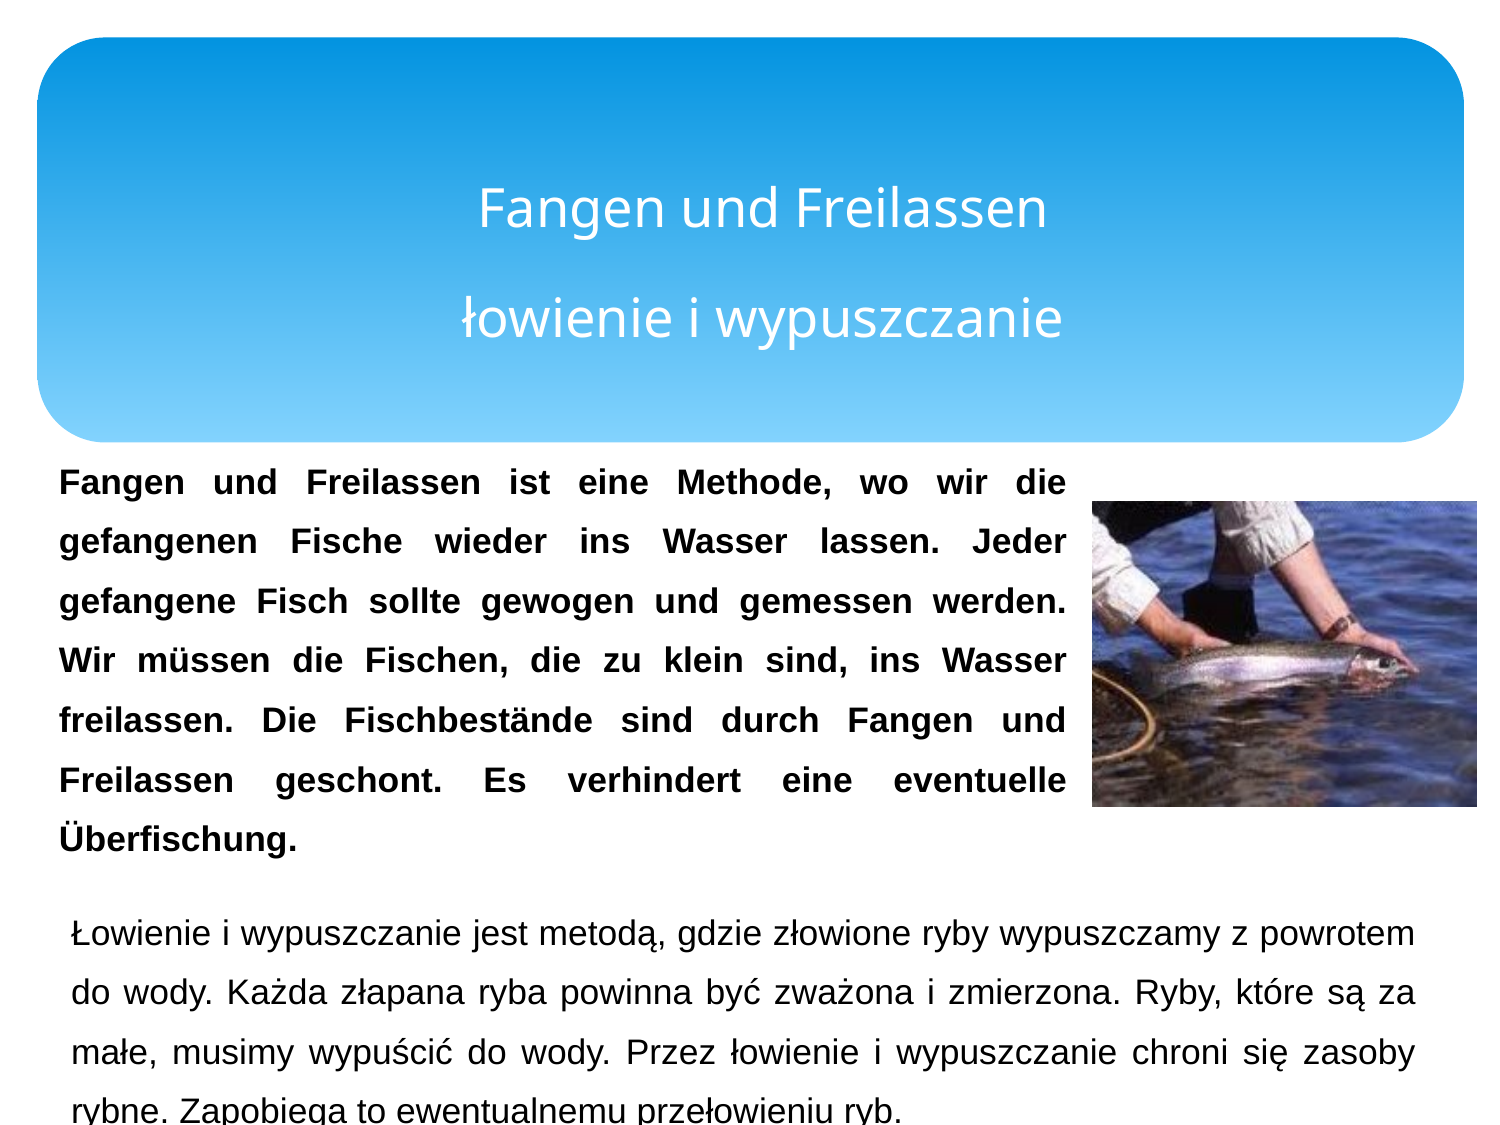

# Fangen und Freilassen łowienie i wypuszczanie
Fangen und Freilassen ist eine Methode, wo wir die gefangenen Fische wieder ins Wasser lassen. Jeder gefangene Fisch sollte gewogen und gemessen werden. Wir müssen die Fischen, die zu klein sind, ins Wasser freilassen. Die Fischbestände sind durch Fangen und Freilassen geschont. Es verhindert eine eventuelle Überfischung.
Łowienie i wypuszczanie jest metodą, gdzie złowione ryby wypuszczamy z powrotem do wody. Każda złapana ryba powinna być zważona i zmierzona. Ryby, które są za małe, musimy wypuścić do wody. Przez łowienie i wypuszczanie chroni się zasoby rybne. Zapobiega to ewentualnemu przełowieniu ryb.